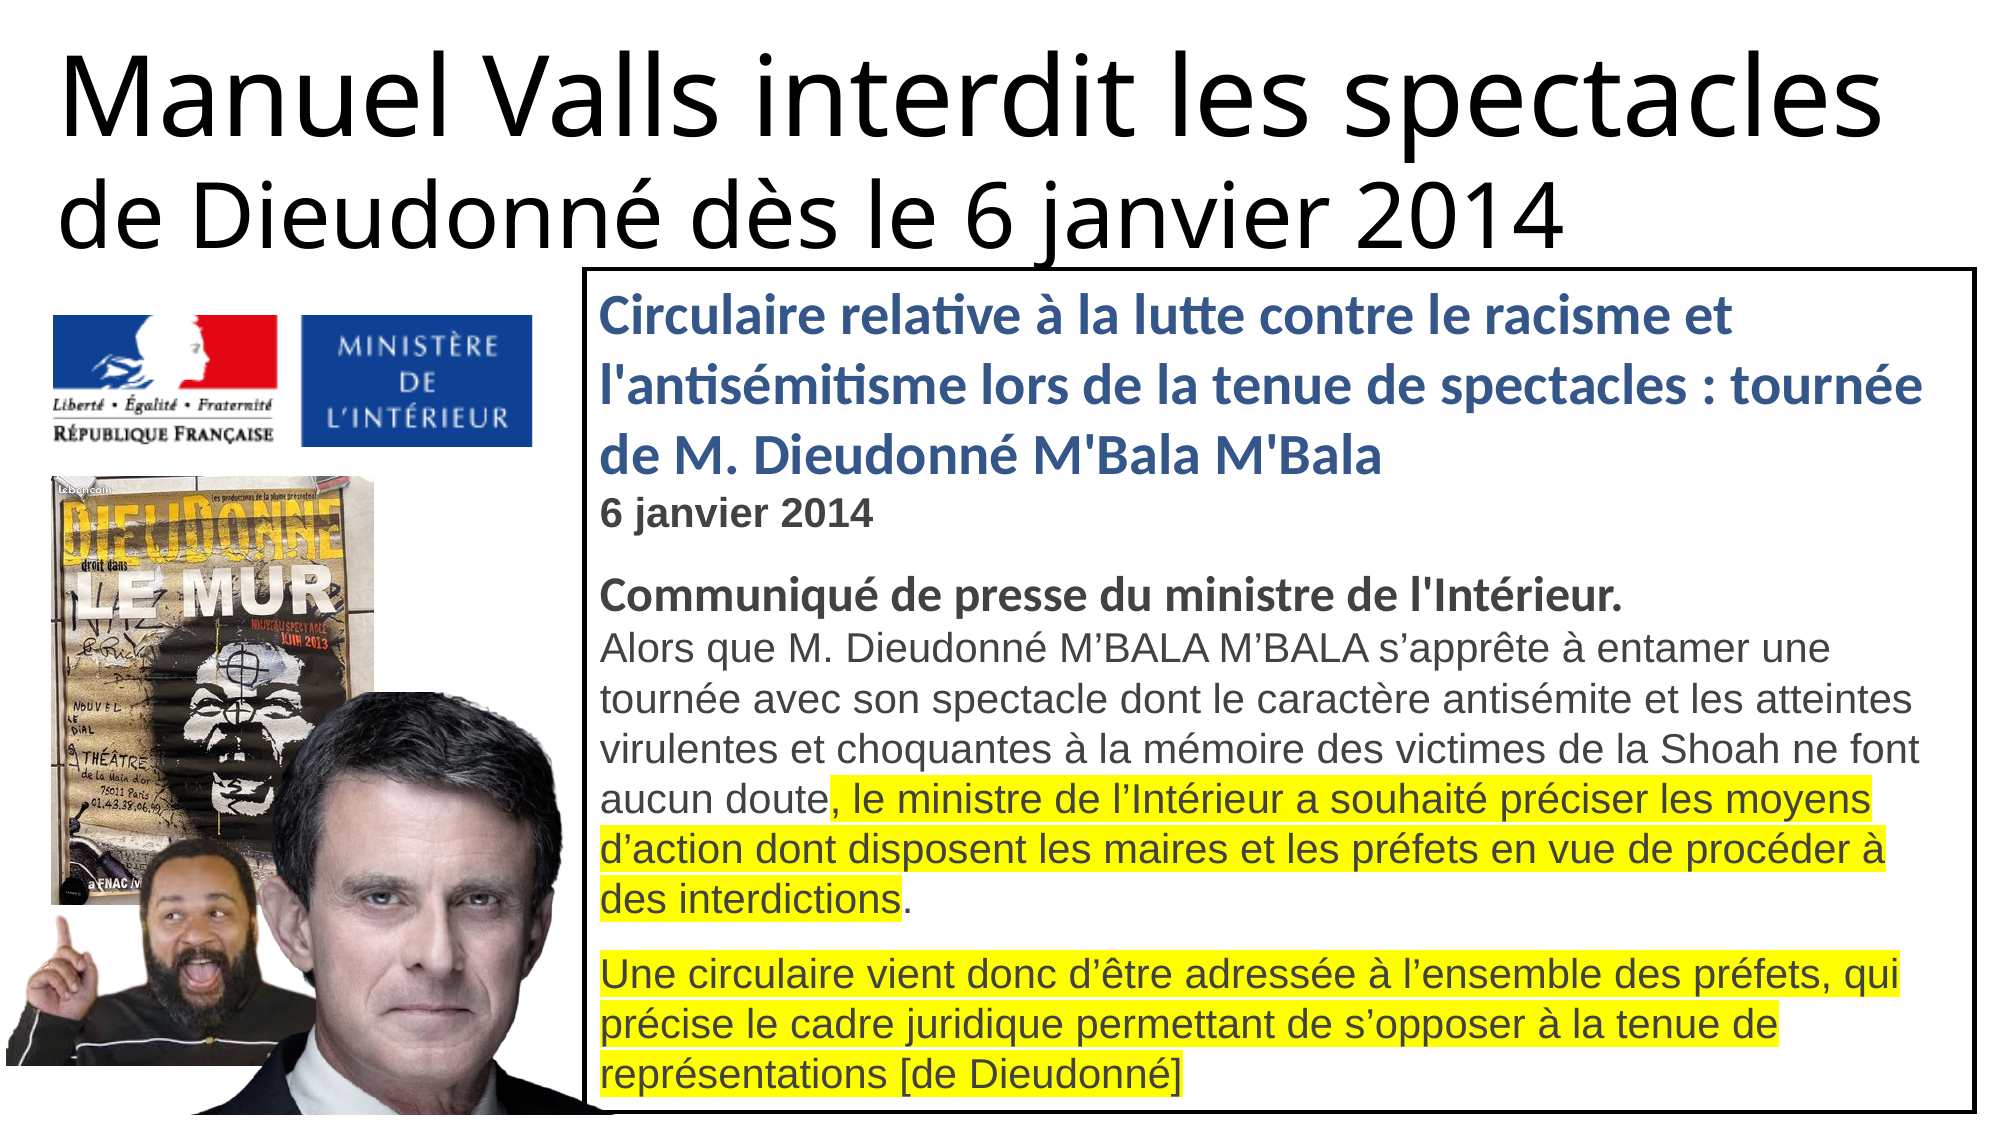

Manuel Valls interdit les spectacles
de Dieudonné dès le 6 janvier 2014
Circulaire relative à la lutte contre le racisme et l'antisémitisme lors de la tenue de spectacles : tournée de M. Dieudonné M'Bala M'Bala
6 janvier 2014
Communiqué de presse du ministre de l'Intérieur.
Alors que M. Dieudonné M’BALA M’BALA s’apprête à entamer une tournée avec son spectacle dont le caractère antisémite et les atteintes virulentes et choquantes à la mémoire des victimes de la Shoah ne font aucun doute, le ministre de l’Intérieur a souhaité préciser les moyens d’action dont disposent les maires et les préfets en vue de procéder à des interdictions.
Une circulaire vient donc d’être adressée à l’ensemble des préfets, qui précise le cadre juridique permettant de s’opposer à la tenue de représentations [de Dieudonné]